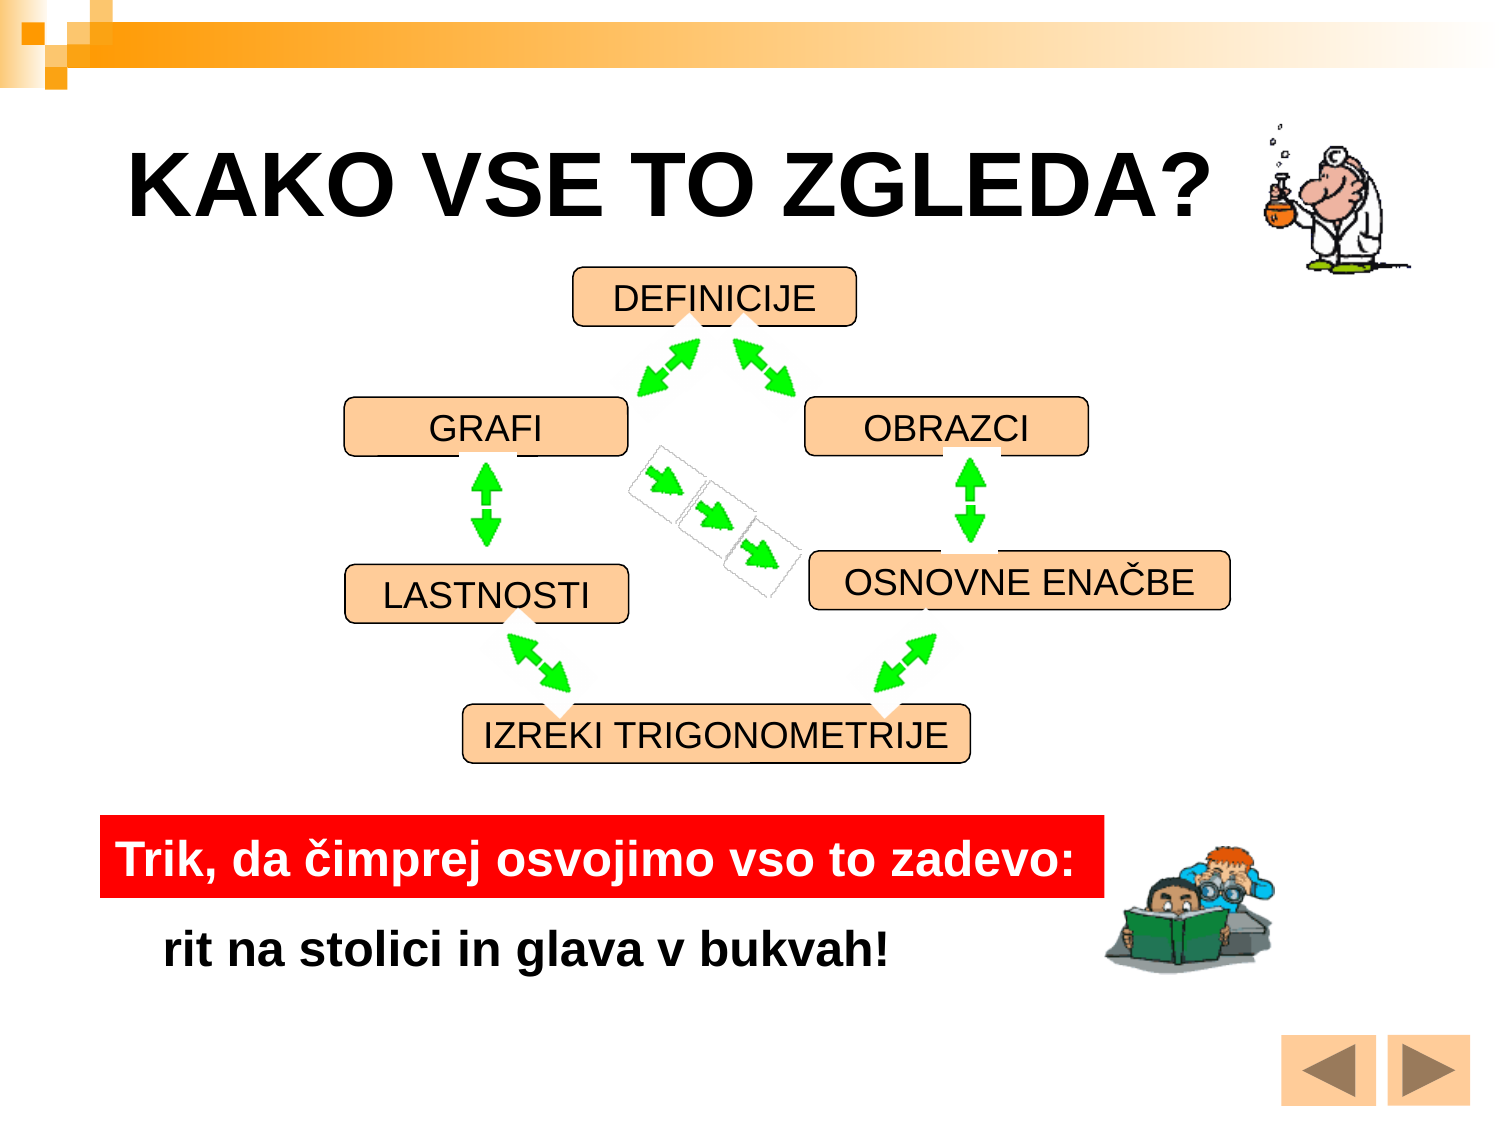

KAKO VSE TO ZGLEDA?
DEFINICIJE
OBRAZCI
GRAFI
OSNOVNE ENAČBE
LASTNOSTI
IZREKI TRIGONOMETRIJE
Trik, da čimprej osvojimo vso to zadevo:
rit na stolici in glava v bukvah!